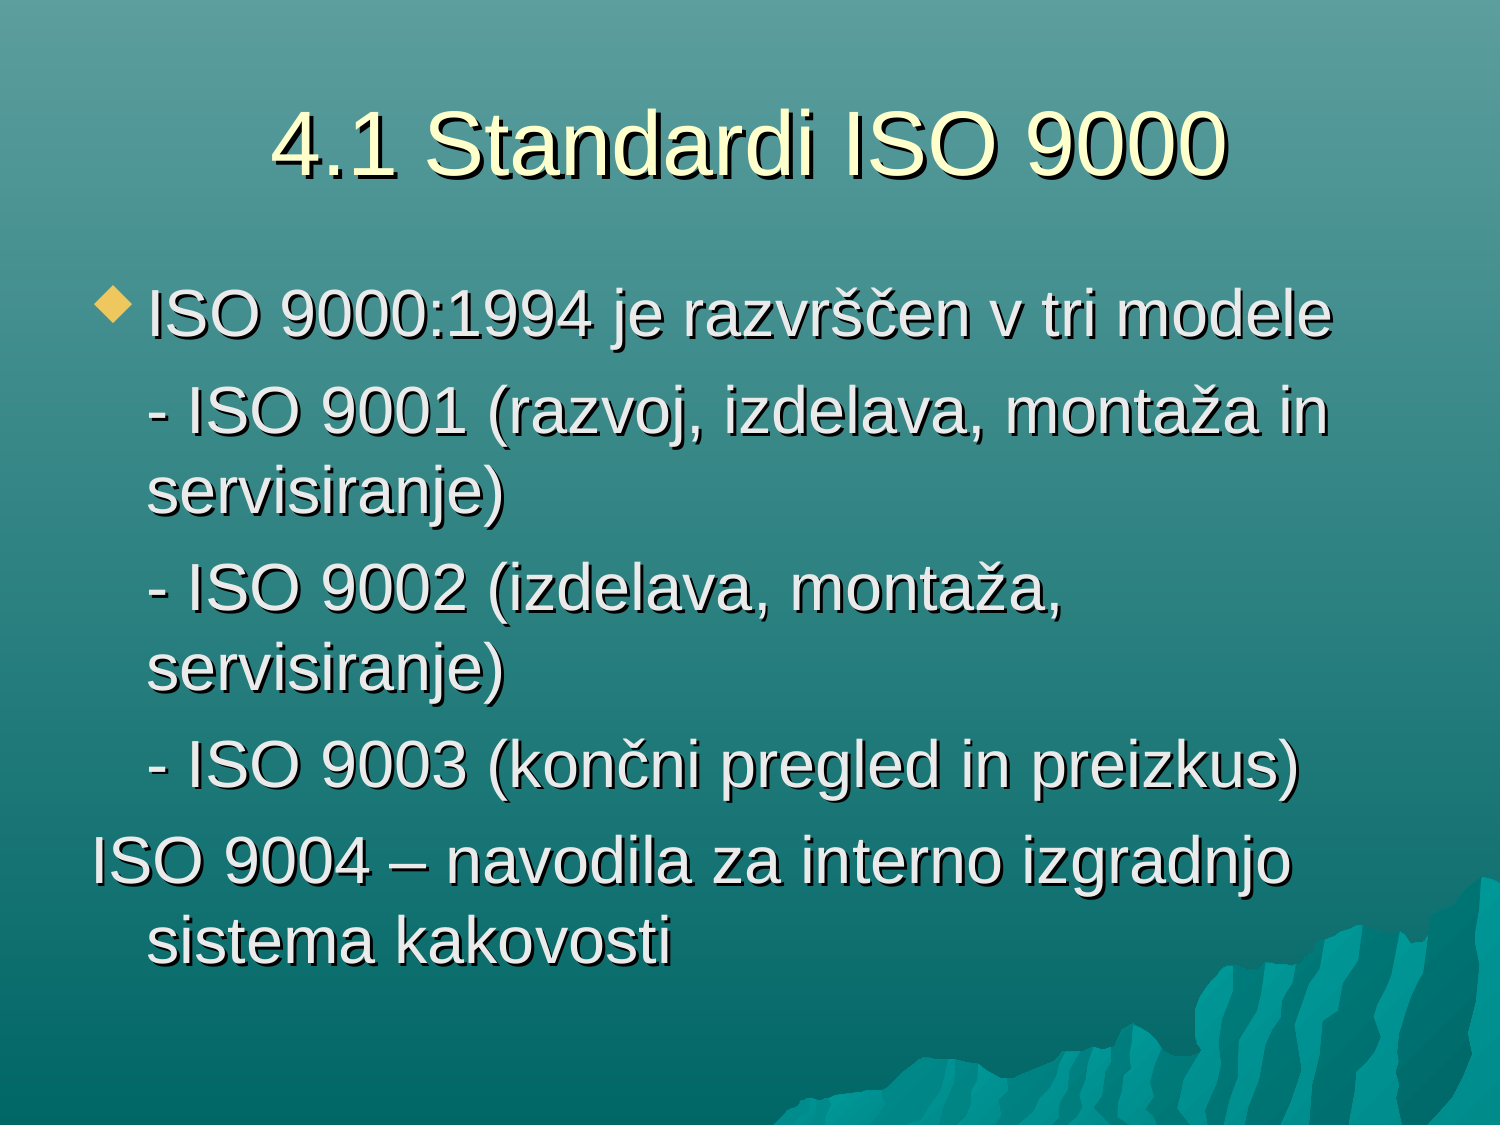

# 4.1 Standardi ISO 9000
ISO 9000:1994 je razvrščen v tri modele
	- ISO 9001 (razvoj, izdelava, montaža in servisiranje)
	- ISO 9002 (izdelava, montaža, servisiranje)
	- ISO 9003 (končni pregled in preizkus)
ISO 9004 – navodila za interno izgradnjo sistema kakovosti